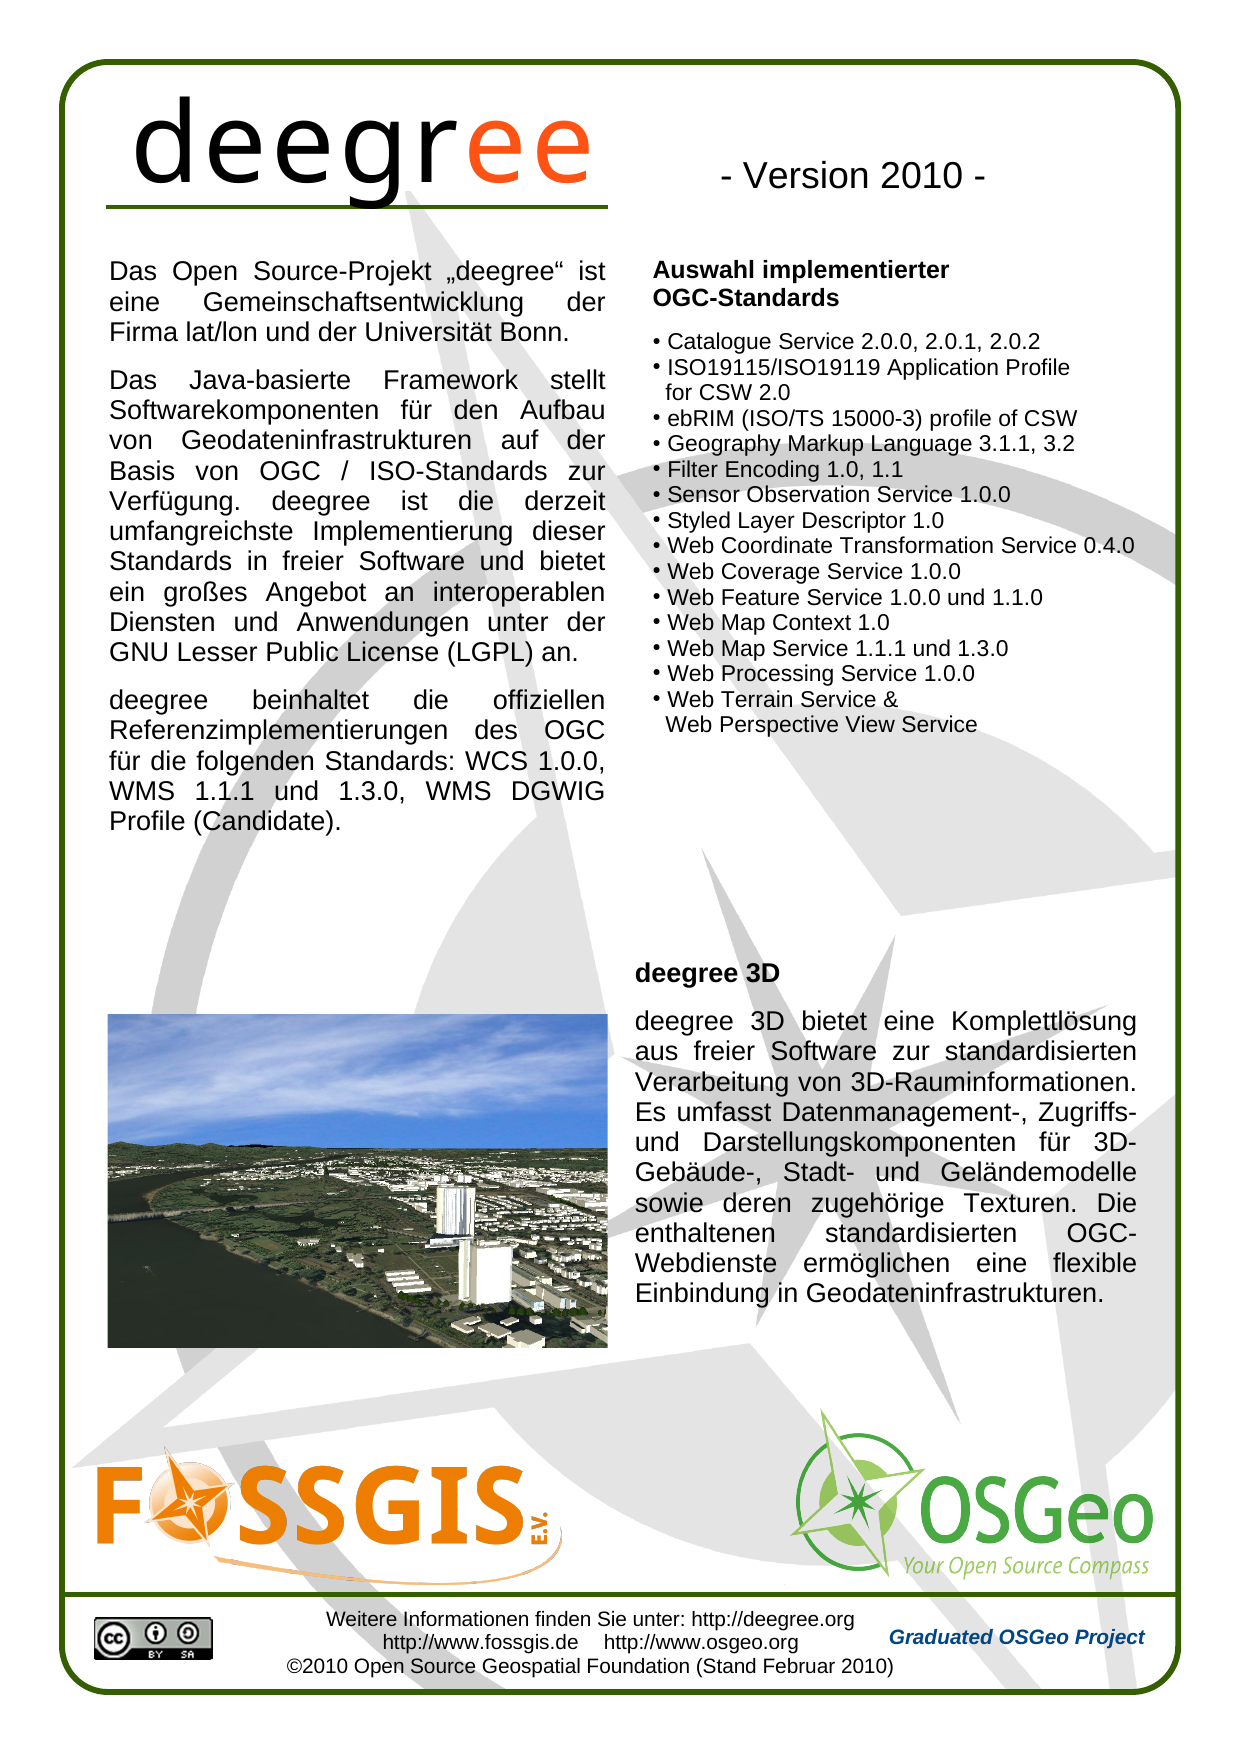

deegree
- Version 2010 -
Auswahl implementierter
OGC-Standards
 Catalogue Service 2.0.0, 2.0.1, 2.0.2
 ISO19115/ISO19119 Application Profile
 for CSW 2.0
 ebRIM (ISO/TS 15000-3) profile of CSW
 Geography Markup Language 3.1.1, 3.2
 Filter Encoding 1.0, 1.1
 Sensor Observation Service 1.0.0
 Styled Layer Descriptor 1.0
 Web Coordinate Transformation Service 0.4.0
 Web Coverage Service 1.0.0
 Web Feature Service 1.0.0 und 1.1.0
 Web Map Context 1.0
 Web Map Service 1.1.1 und 1.3.0
 Web Processing Service 1.0.0
 Web Terrain Service &
 Web Perspective View Service
Das Open Source-Projekt „deegree“ ist eine Gemeinschaftsentwicklung der Firma lat/lon und der Universität Bonn.
Das Java-basierte Framework stellt Softwarekomponenten für den Aufbau von Geodateninfrastrukturen auf der Basis von OGC / ISO-Standards zur Verfügung. deegree ist die derzeit umfangreichste Implementierung dieser Standards in freier Software und bietet ein großes Angebot an interoperablen Diensten und Anwendungen unter der GNU Lesser Public License (LGPL) an.
deegree beinhaltet die offiziellen Referenzimplementierungen des OGC für die folgenden Standards: WCS 1.0.0, WMS 1.1.1 und 1.3.0, WMS DGWIG Profile (Candidate).
deegree 3D
deegree 3D bietet eine Komplettlösung aus freier Software zur standardisierten Verarbeitung von 3D-Rauminformationen. Es umfasst Datenmanagement-, Zugriffs- und Darstellungskomponenten für 3D-Gebäude-, Stadt- und Geländemodelle sowie deren zugehörige Texturen. Die enthaltenen standardisierten OGC-Webdienste ermöglichen eine flexible Einbindung in Geodateninfrastrukturen.